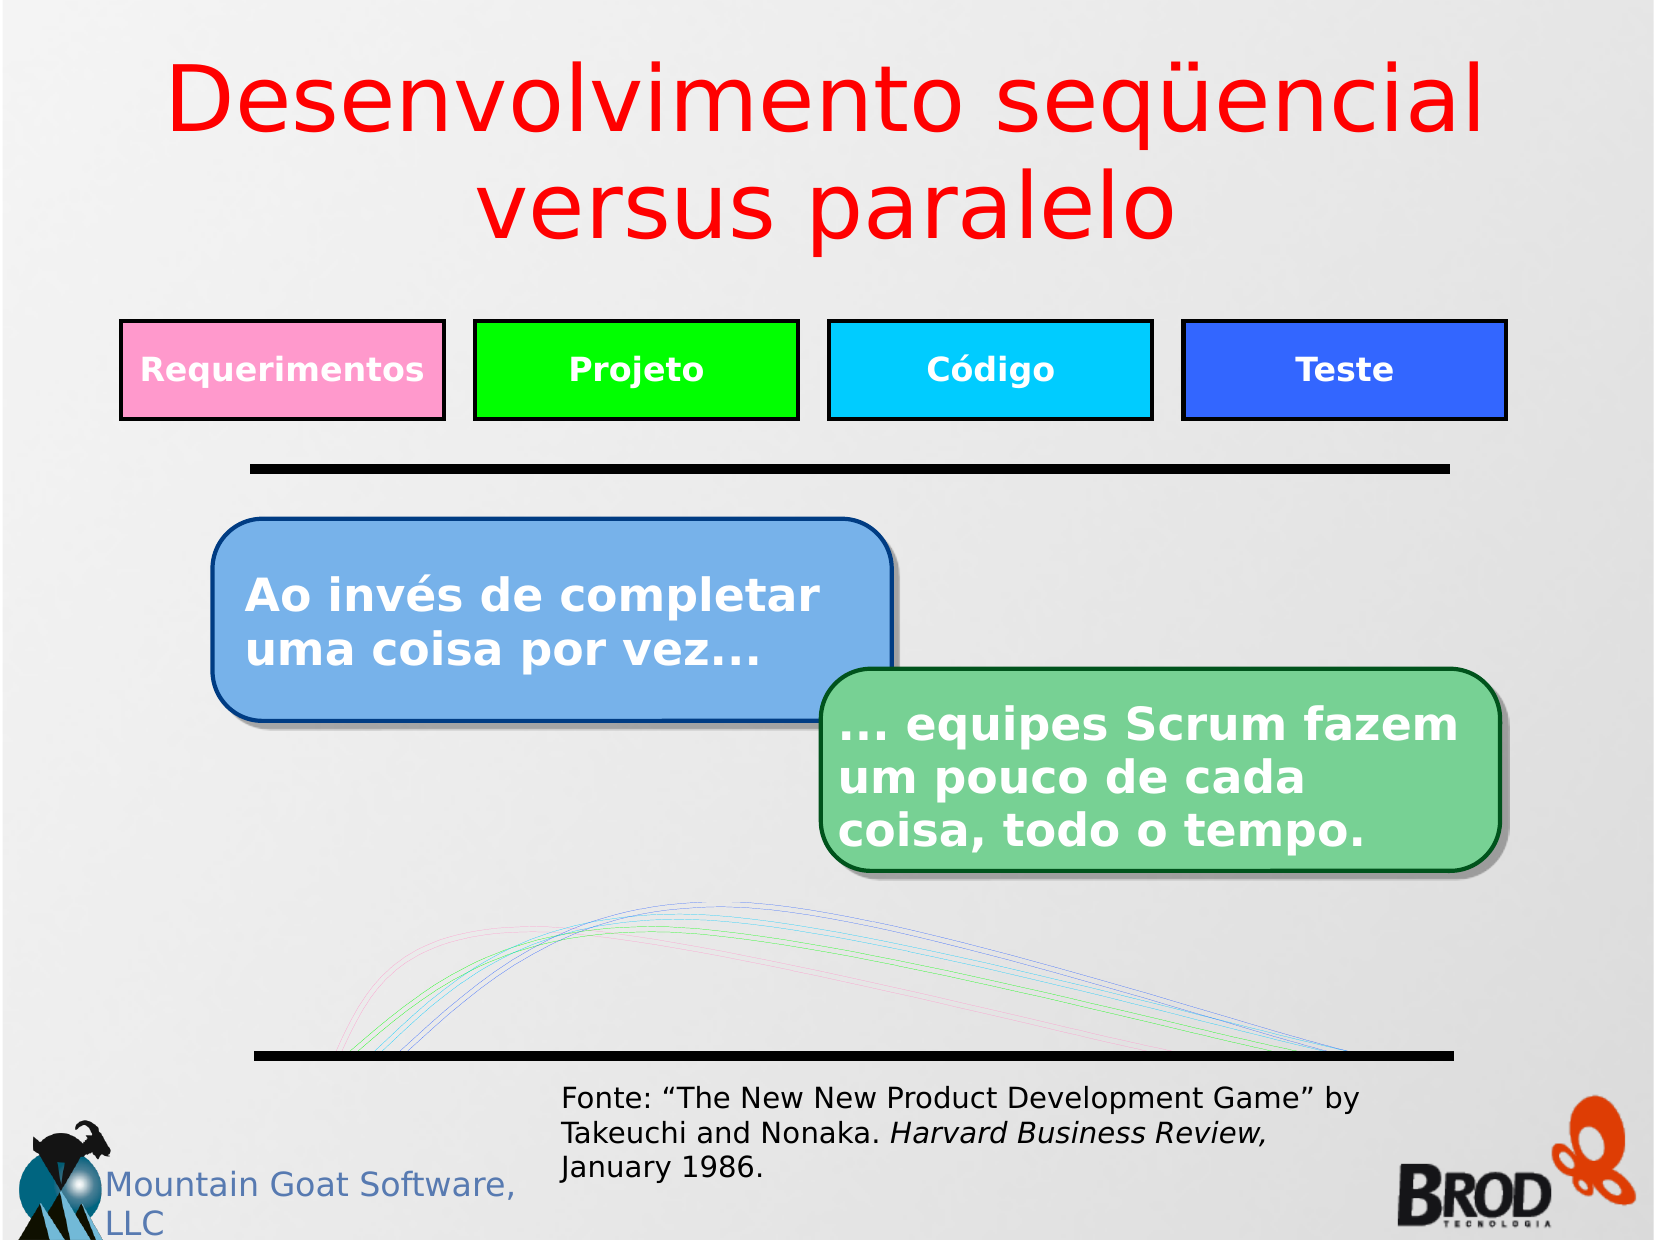

# Desenvolvimento seqüencial versus paralelo
Requerimentos
Projeto
Código
Teste
Ao invés de completar uma coisa por vez...
... equipes Scrum fazem um pouco de cada coisa, todo o tempo.
Fonte: “The New New Product Development Game” by Takeuchi and Nonaka. Harvard Business Review, January 1986.